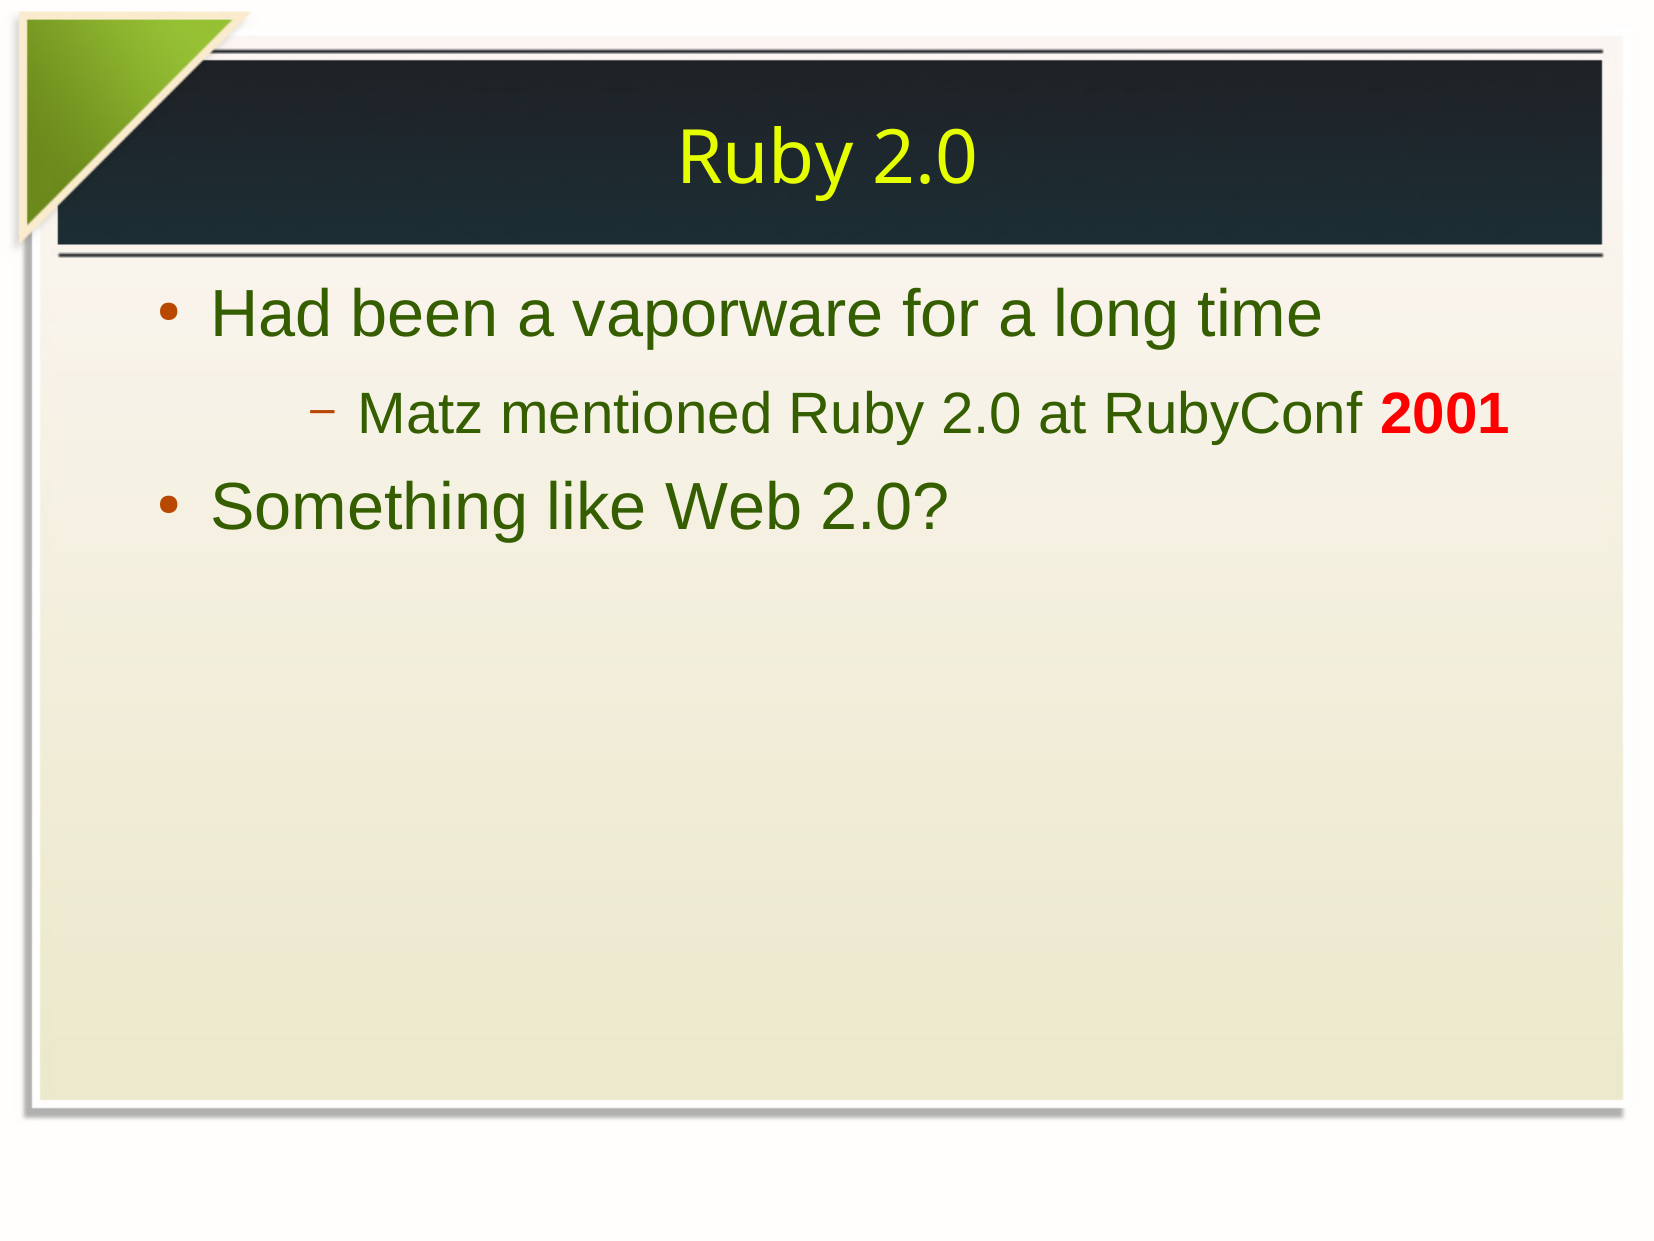

# Ruby 2.0
Had been a vaporware for a long time
Matz mentioned Ruby 2.0 at RubyConf 2001
Something like Web 2.0?